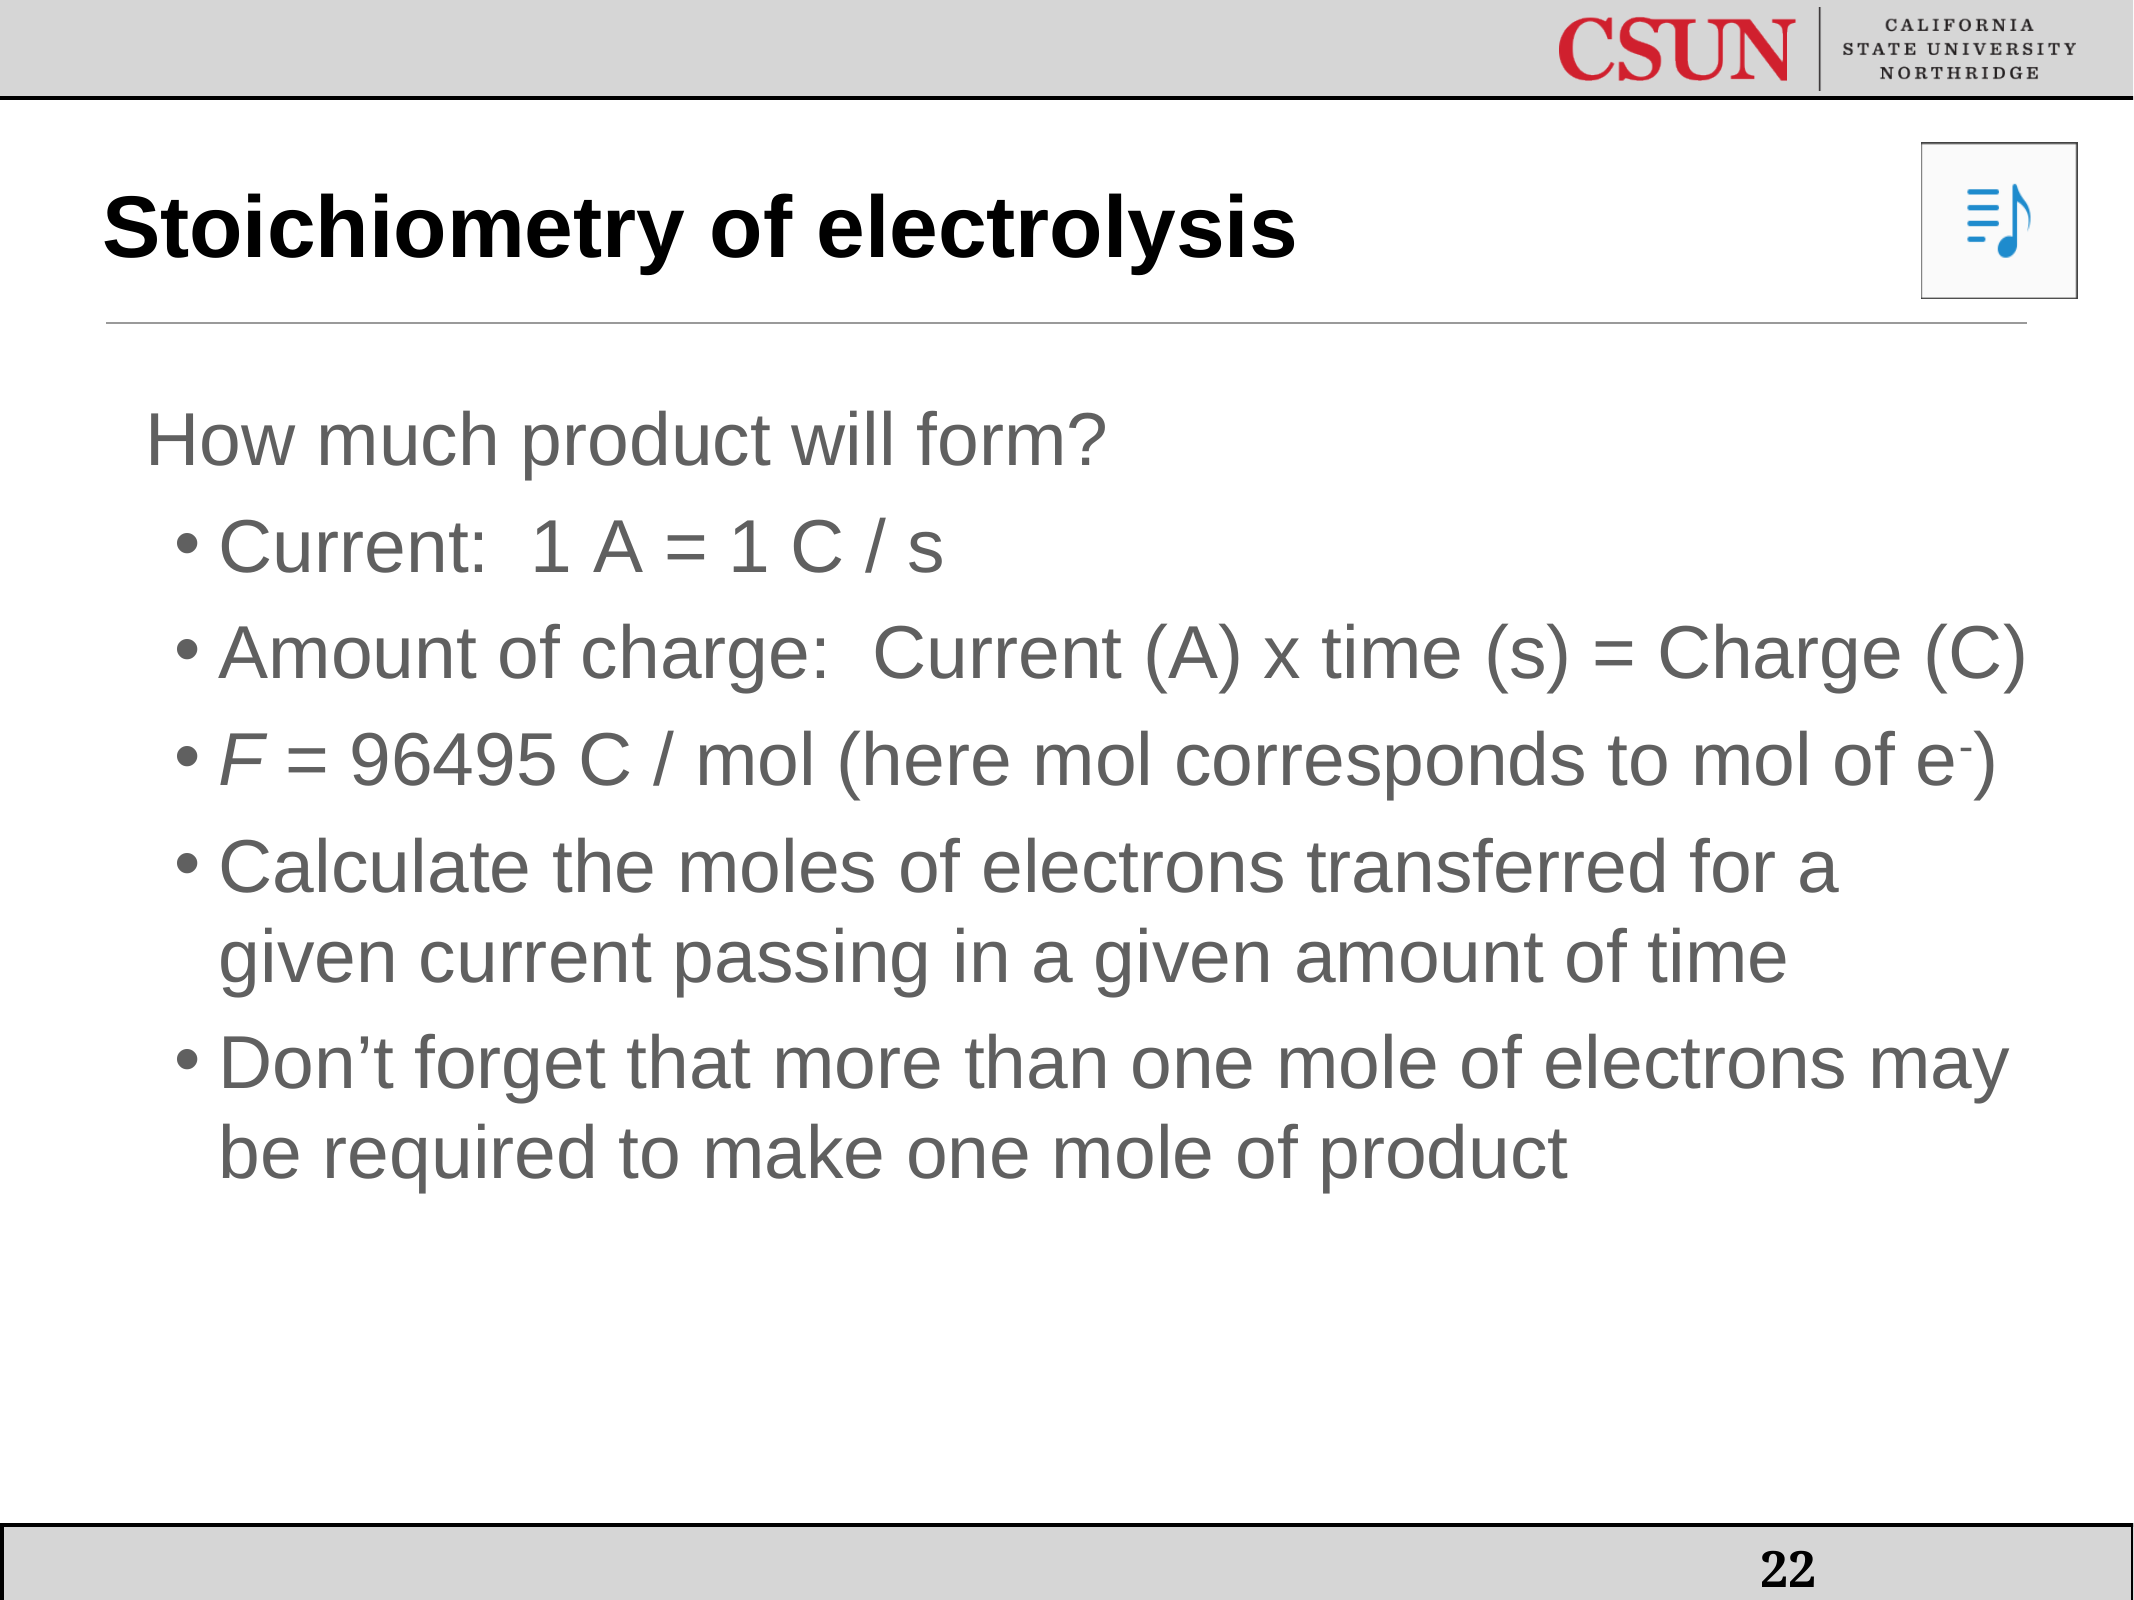

# Stoichiometry of electrolysis
How much product will form?
Current: 1 A = 1 C / s
Amount of charge: Current (A) x time (s) = Charge (C)
F = 96495 C / mol (here mol corresponds to mol of e-)
Calculate the moles of electrons transferred for a given current passing in a given amount of time
Don’t forget that more than one mole of electrons may be required to make one mole of product
22